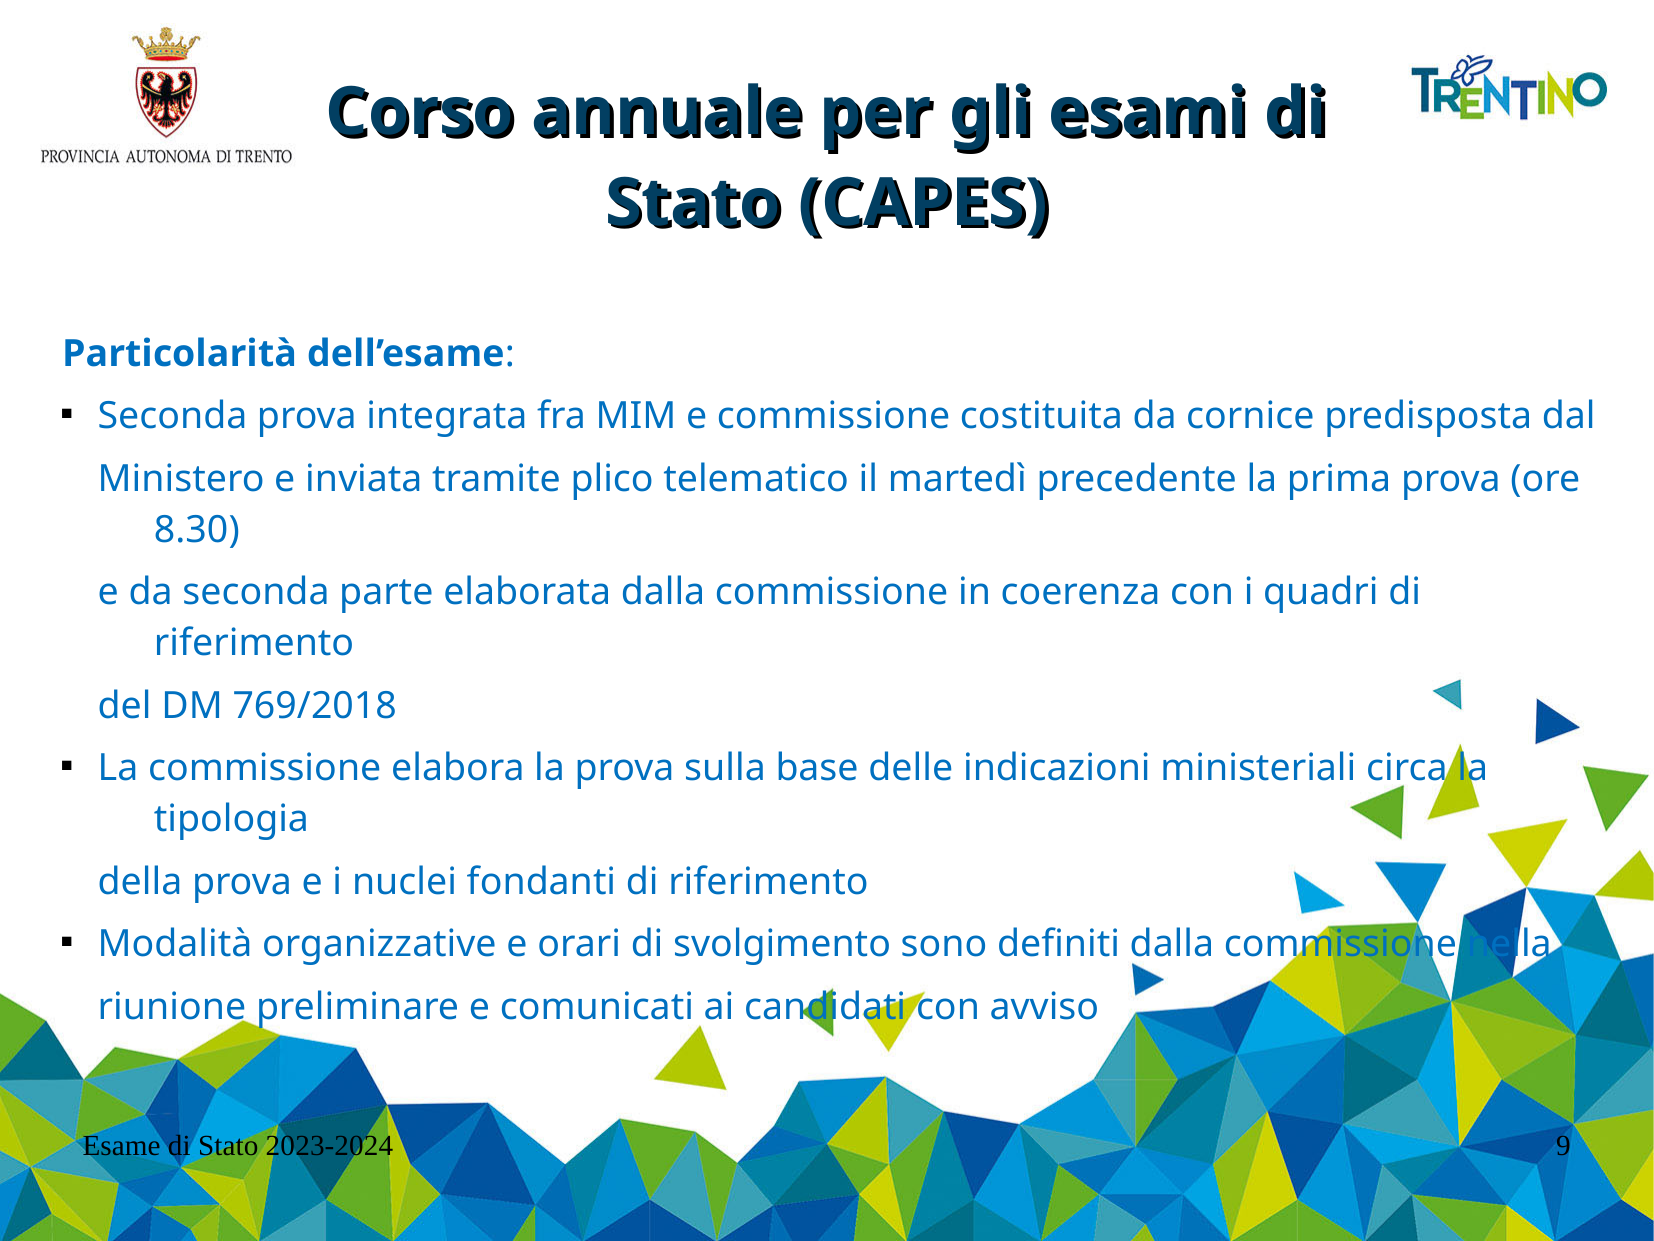

Corso annuale per gli esami di Stato (CAPES)
Particolarità dell’esame:
Seconda prova integrata fra MIM e commissione costituita da cornice predisposta dal
Ministero e inviata tramite plico telematico il martedì precedente la prima prova (ore 8.30)
e da seconda parte elaborata dalla commissione in coerenza con i quadri di riferimento
del DM 769/2018
La commissione elabora la prova sulla base delle indicazioni ministeriali circa la tipologia
della prova e i nuclei fondanti di riferimento
Modalità organizzative e orari di svolgimento sono definiti dalla commissione nella
riunione preliminare e comunicati ai candidati con avviso
Esame di Stato 2023-2024
9